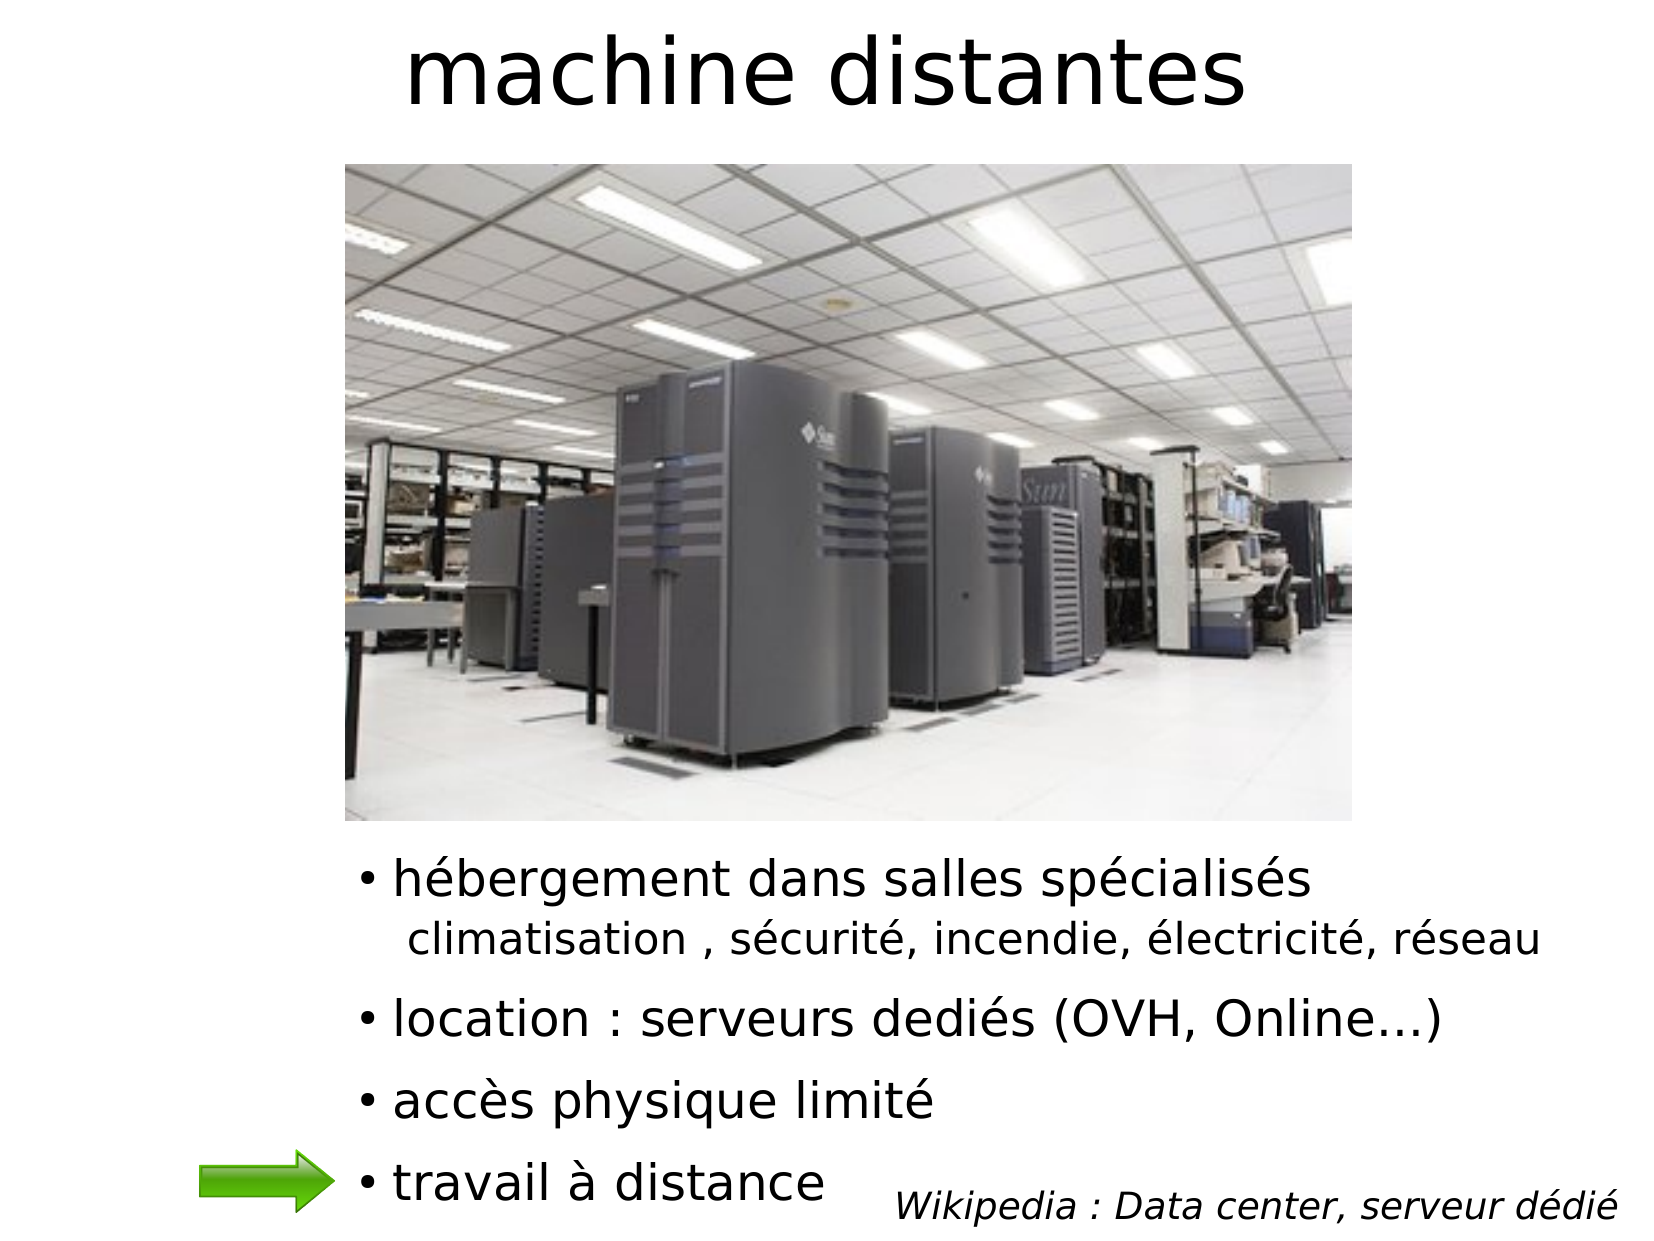

# machine distantes
 hébergement dans salles spécialisés
 climatisation , sécurité, incendie, électricité, réseau
 location : serveurs dediés (OVH, Online...)
 accès physique limité
 travail à distance
Wikipedia : Data center, serveur dédié